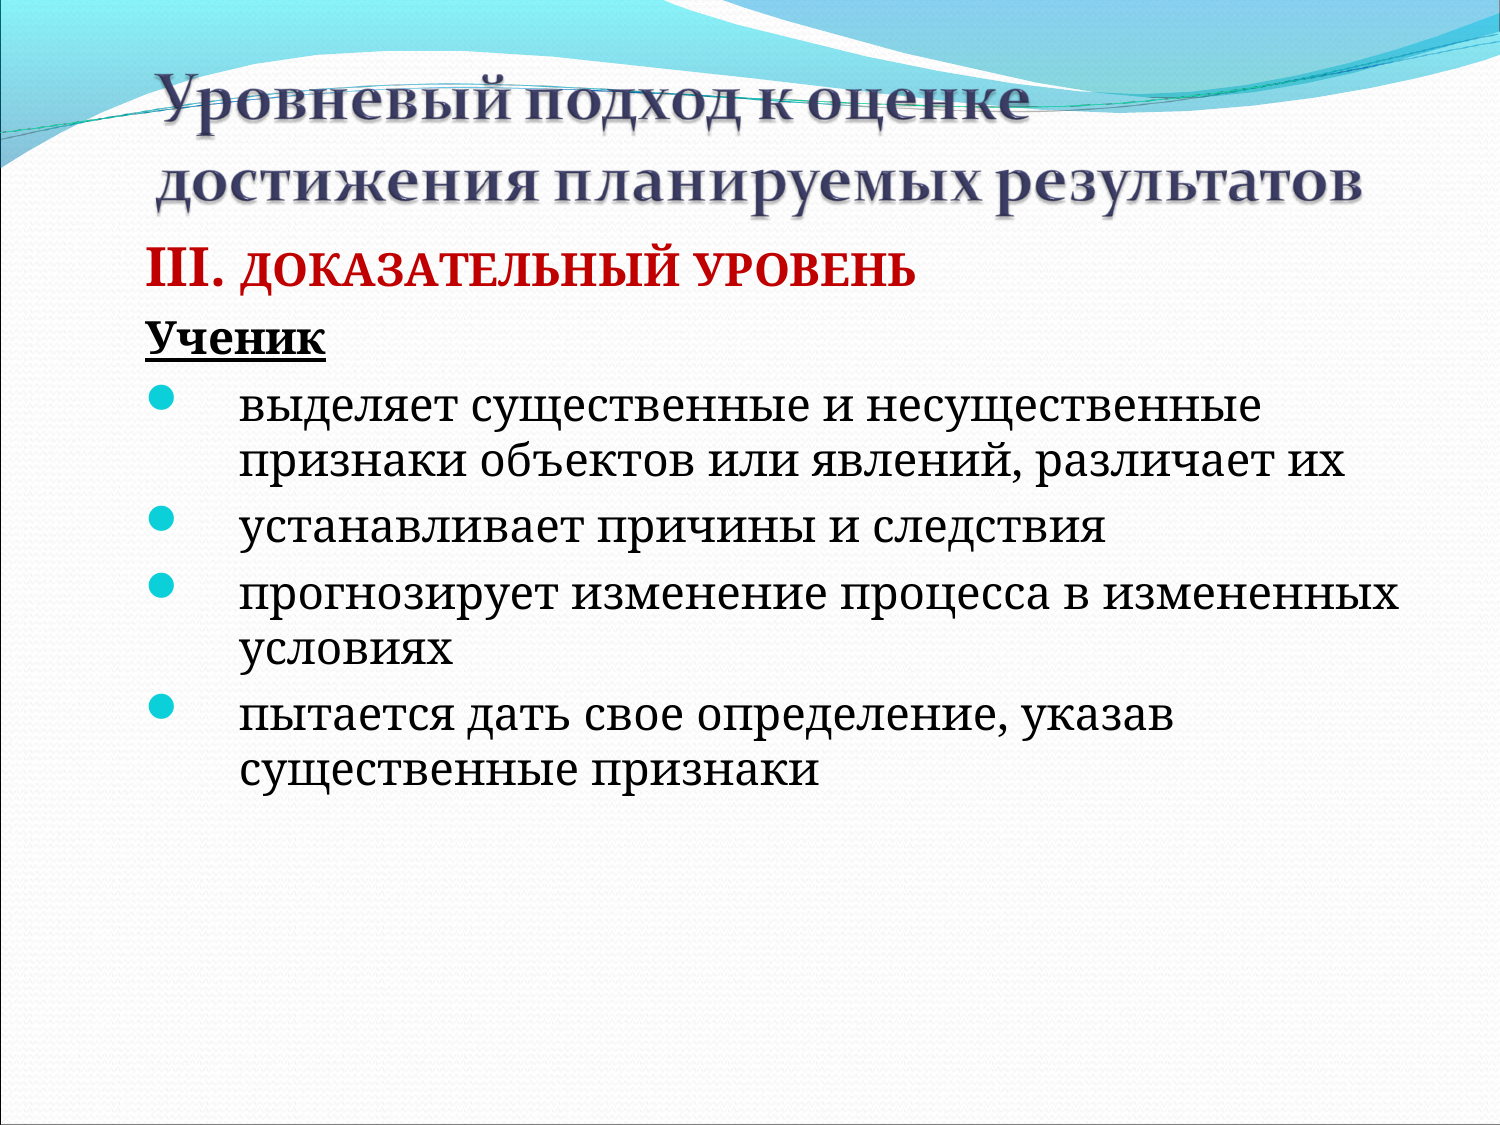

# III. ДОКАЗАТЕЛЬНЫЙ УРОВЕНЬ
Ученик
выделяет существенные и несущественные признаки объектов или явлений, различает их
устанавливает причины и следствия
прогнозирует изменение процесса в измененных условиях
пытается дать свое определение, указав существенные признаки